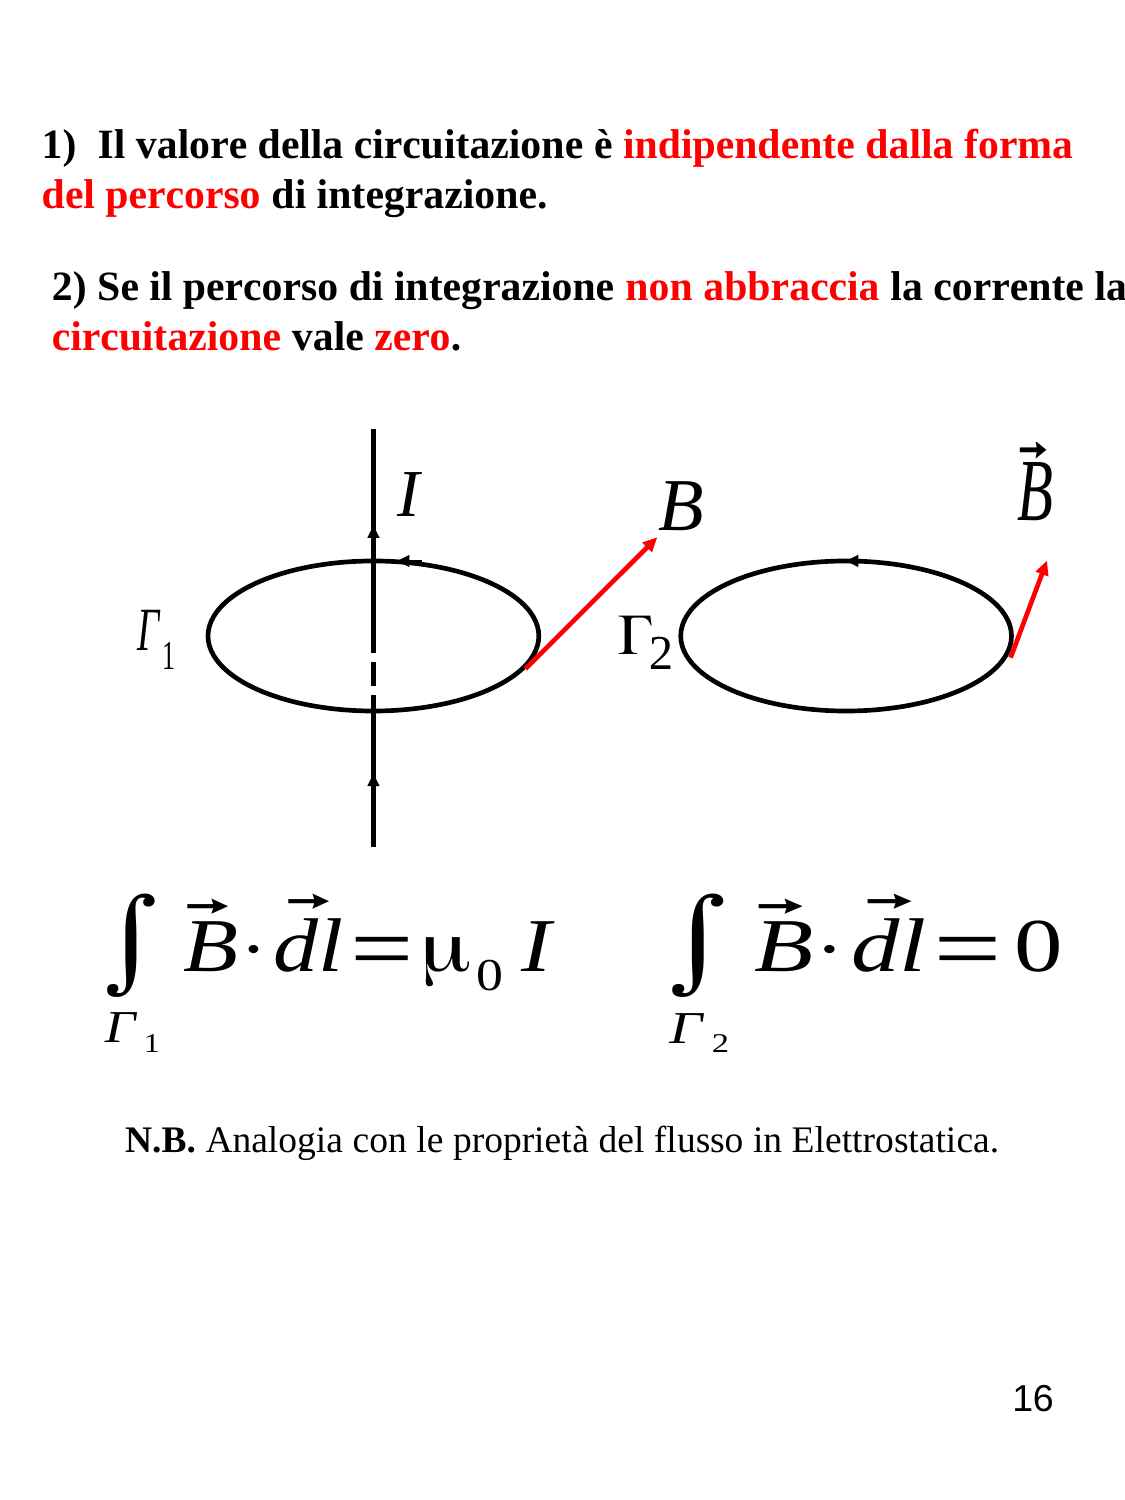

1) Il valore della circuitazione è indipendente dalla forma
del percorso di integrazione.
2) Se il percorso di integrazione non abbraccia la corrente la
circuitazione vale zero.
N.B. Analogia con le proprietà del flusso in Elettrostatica.
P15 Magnetismo
16